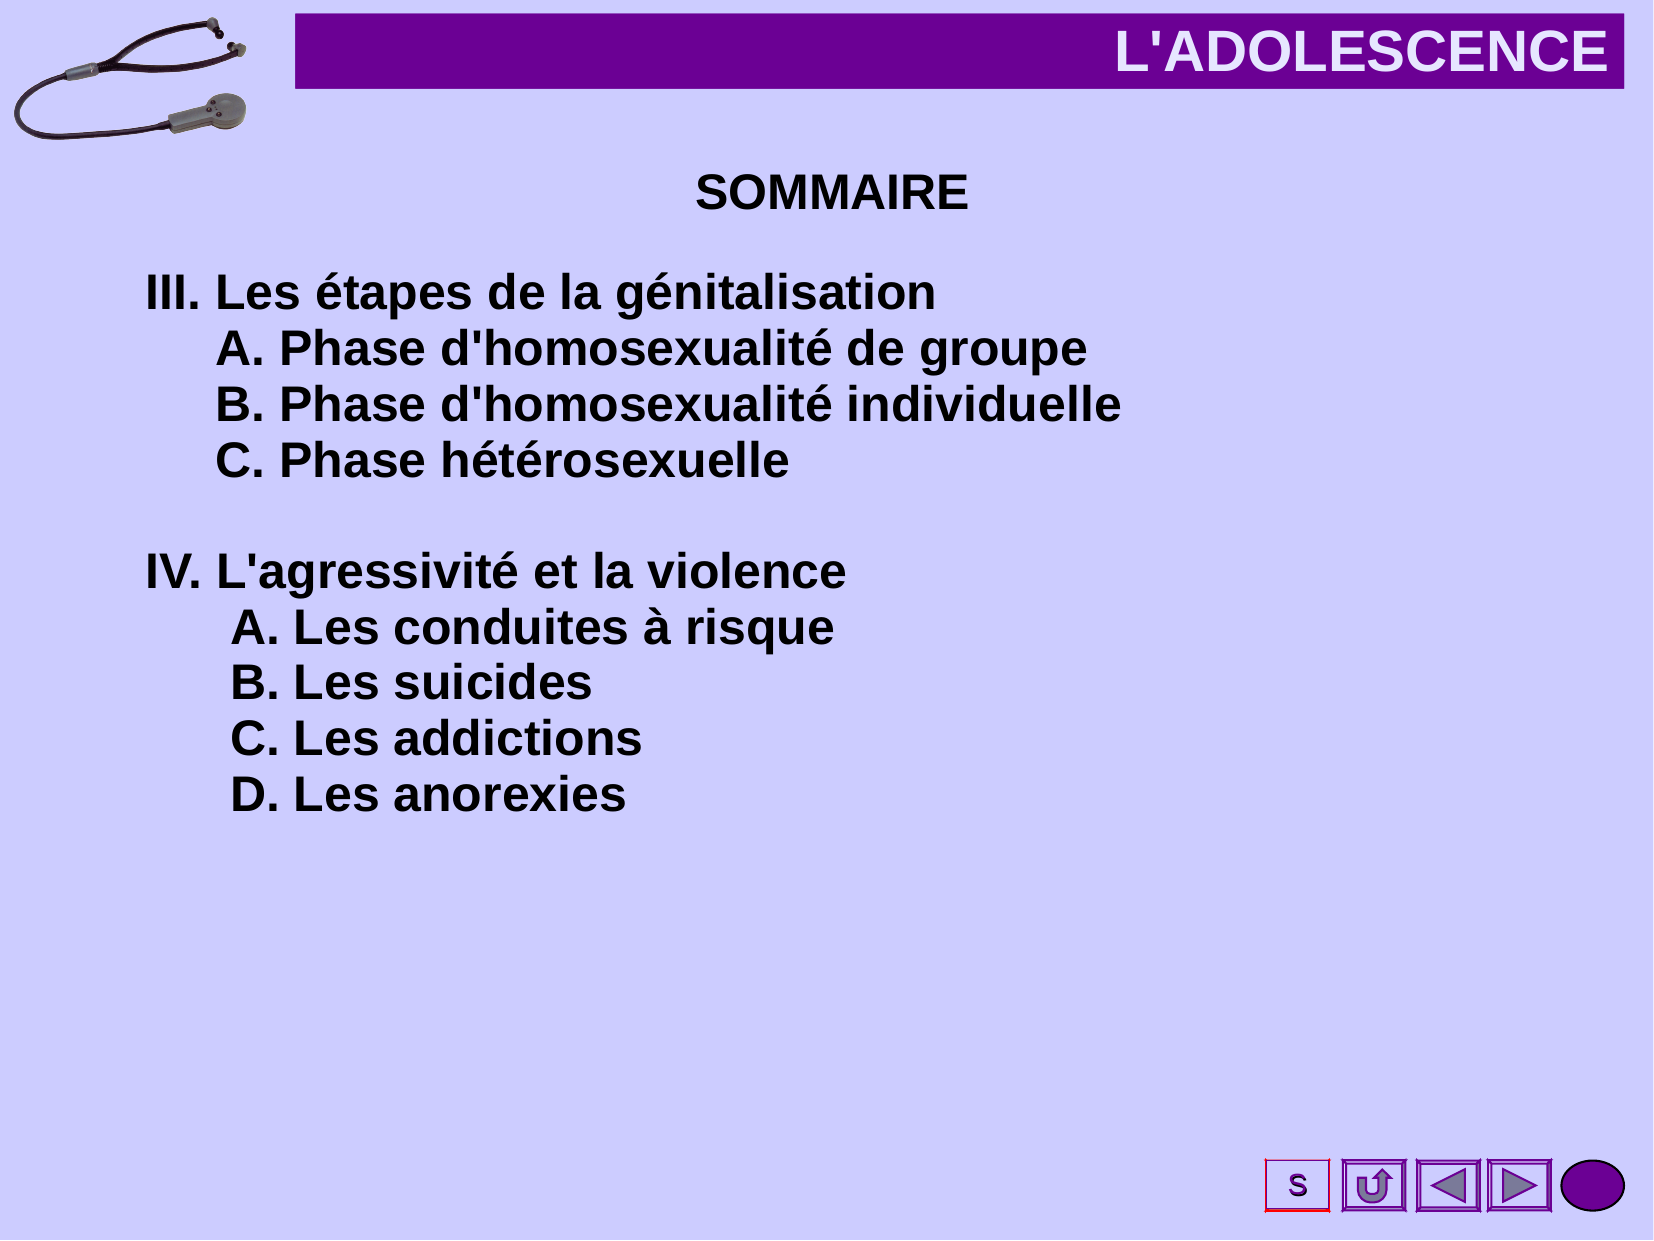

Nom de la séquence
L'ADOLESCENCE
# SOMMAIRE
III. Les étapes de la génitalisation
 A. Phase d'homosexualité de groupe
 B. Phase d'homosexualité individuelle
 C. Phase hétérosexuelle
IV. L'agressivité et la violence
 A. Les conduites à risque
 B. Les suicides
 C. Les addictions
 D. Les anorexies